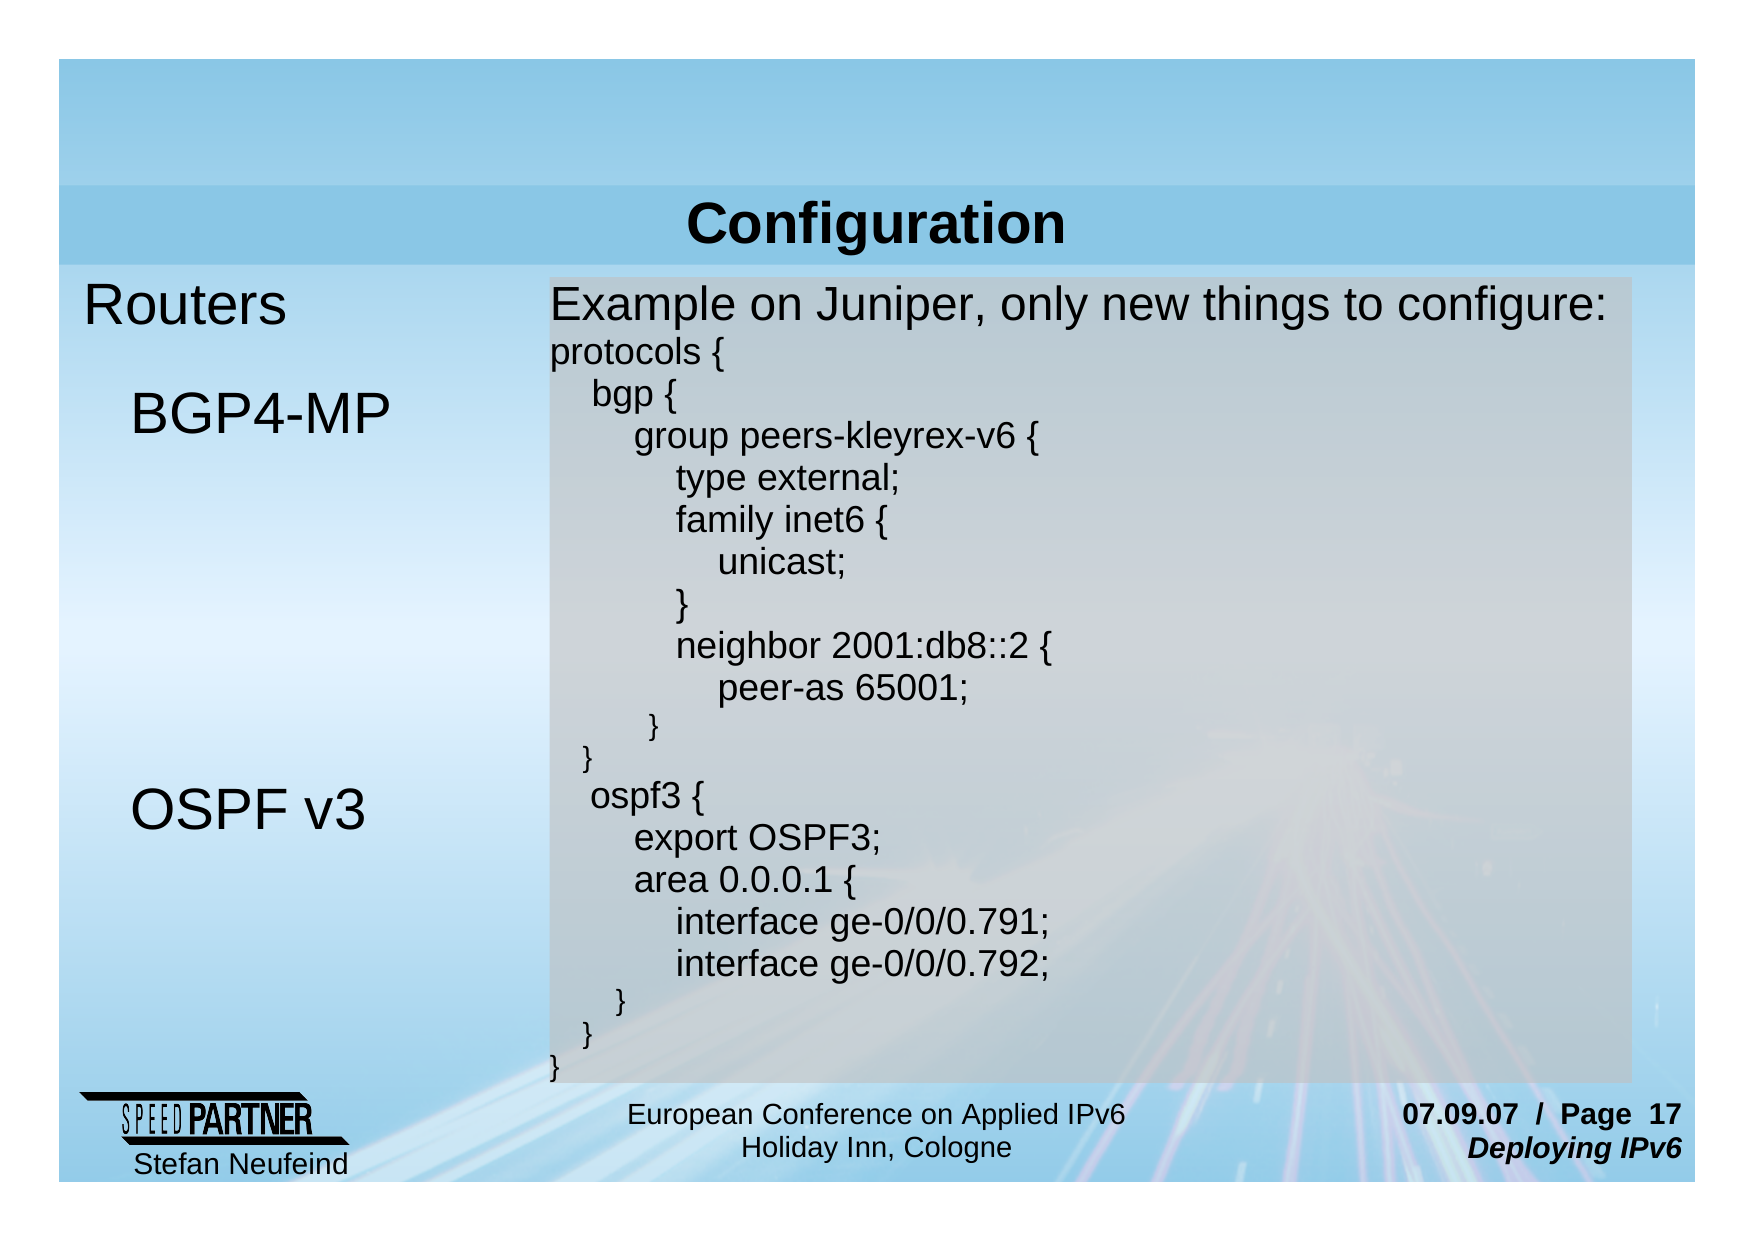

# Configuration
Routers
BGP4-MP
OSPF v3
Example on Juniper, only new things to configure:
protocols {
 bgp {
 group peers-kleyrex-v6 {
 type external;
 family inet6 {
 unicast;
 }
 neighbor 2001:db8::2 {
 peer-as 65001;
 }
 }
 ospf3 {
 export OSPF3;
 area 0.0.0.1 {
 interface ge-0/0/0.791;
 interface ge-0/0/0.792;
 }
 }
}